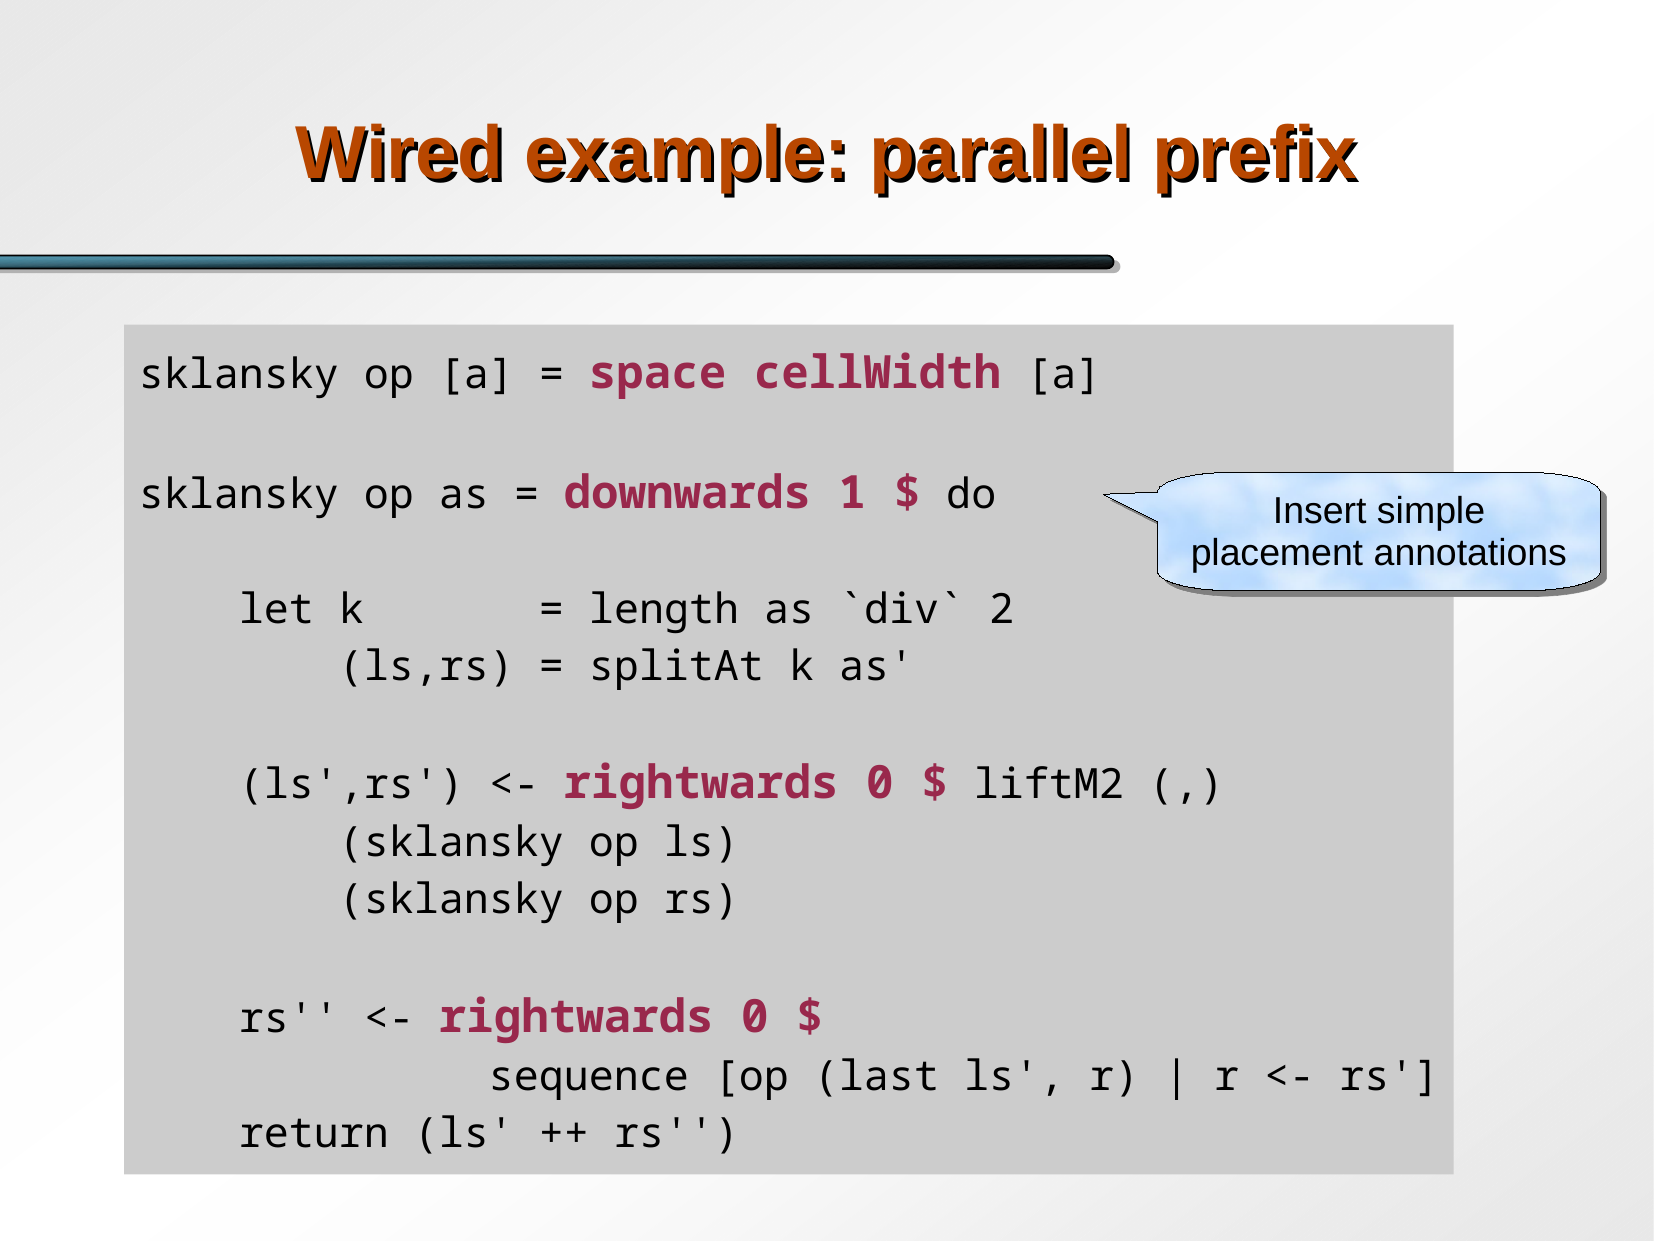

# Wired example: parallel prefix
sklansky op [a] = space cellWidth [a]
sklansky op as = downwards 1 $ do
 let k = length as `div` 2
 (ls,rs) = splitAt k as'
 (ls',rs') <- rightwards 0 $ liftM2 (,)
 (sklansky op ls)
 (sklansky op rs)
 rs'' <- rightwards 0 $
 sequence [op (last ls', r) | r <- rs']
 return (ls' ++ rs'')
Insert simple placement annotations